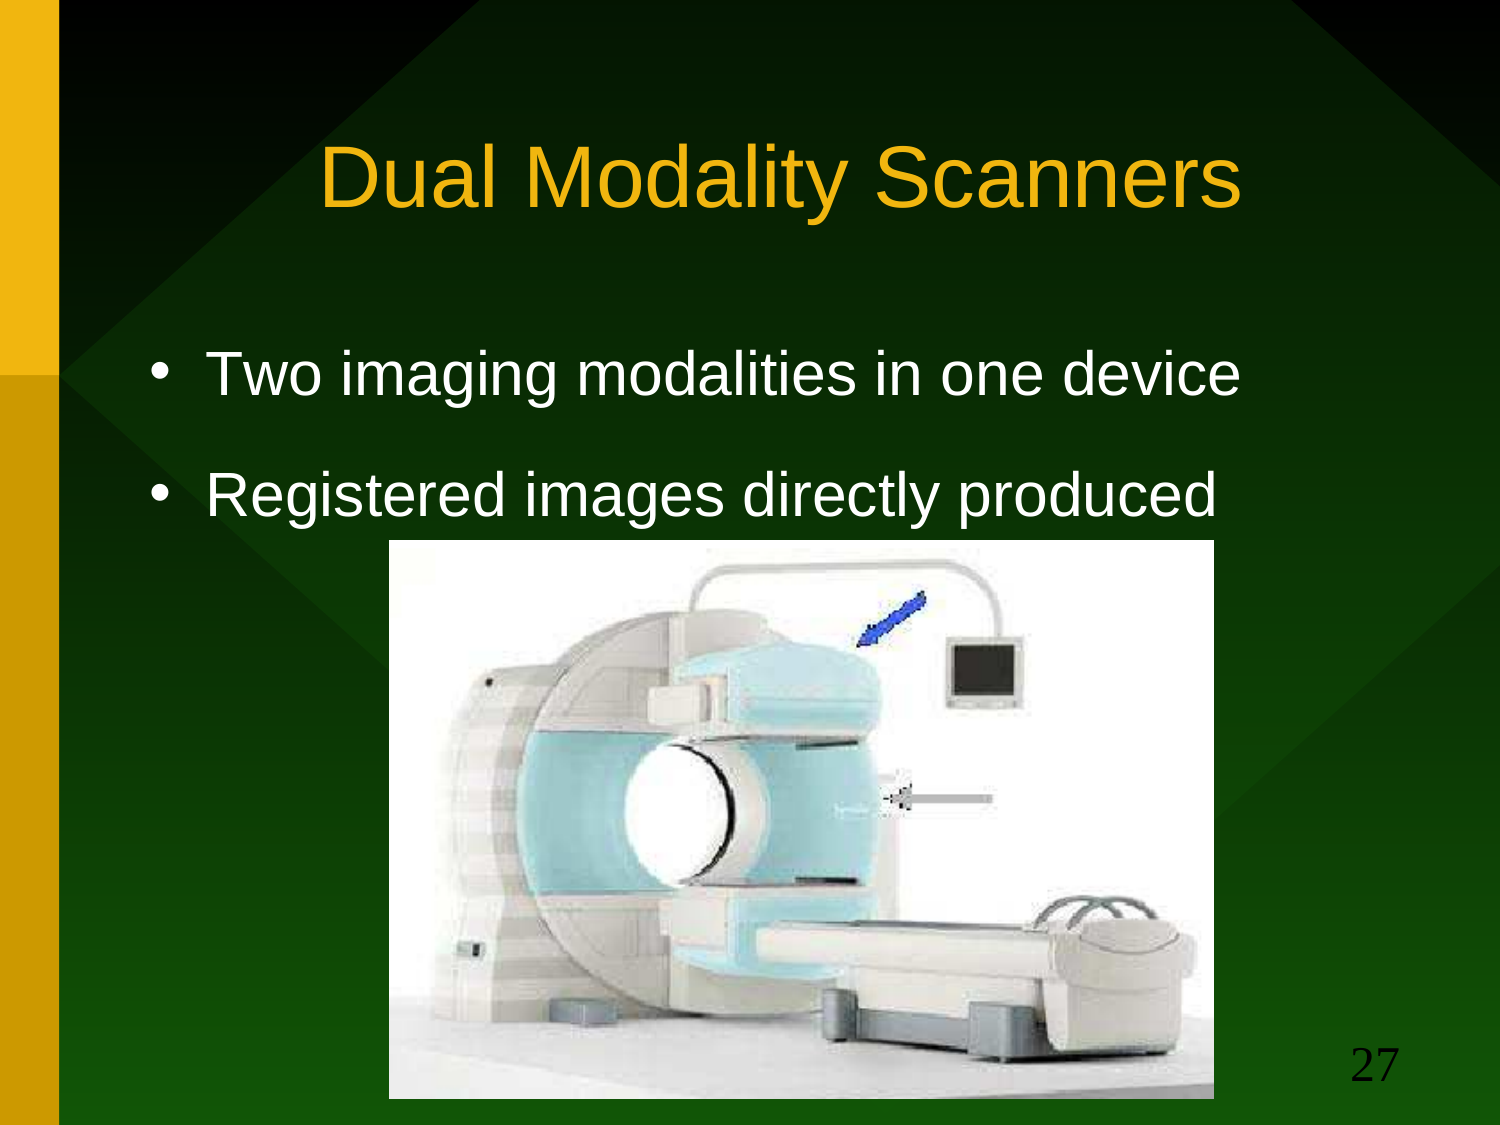

# Dual Modality Scanners
Two imaging modalities in one device
Registered images directly produced
27